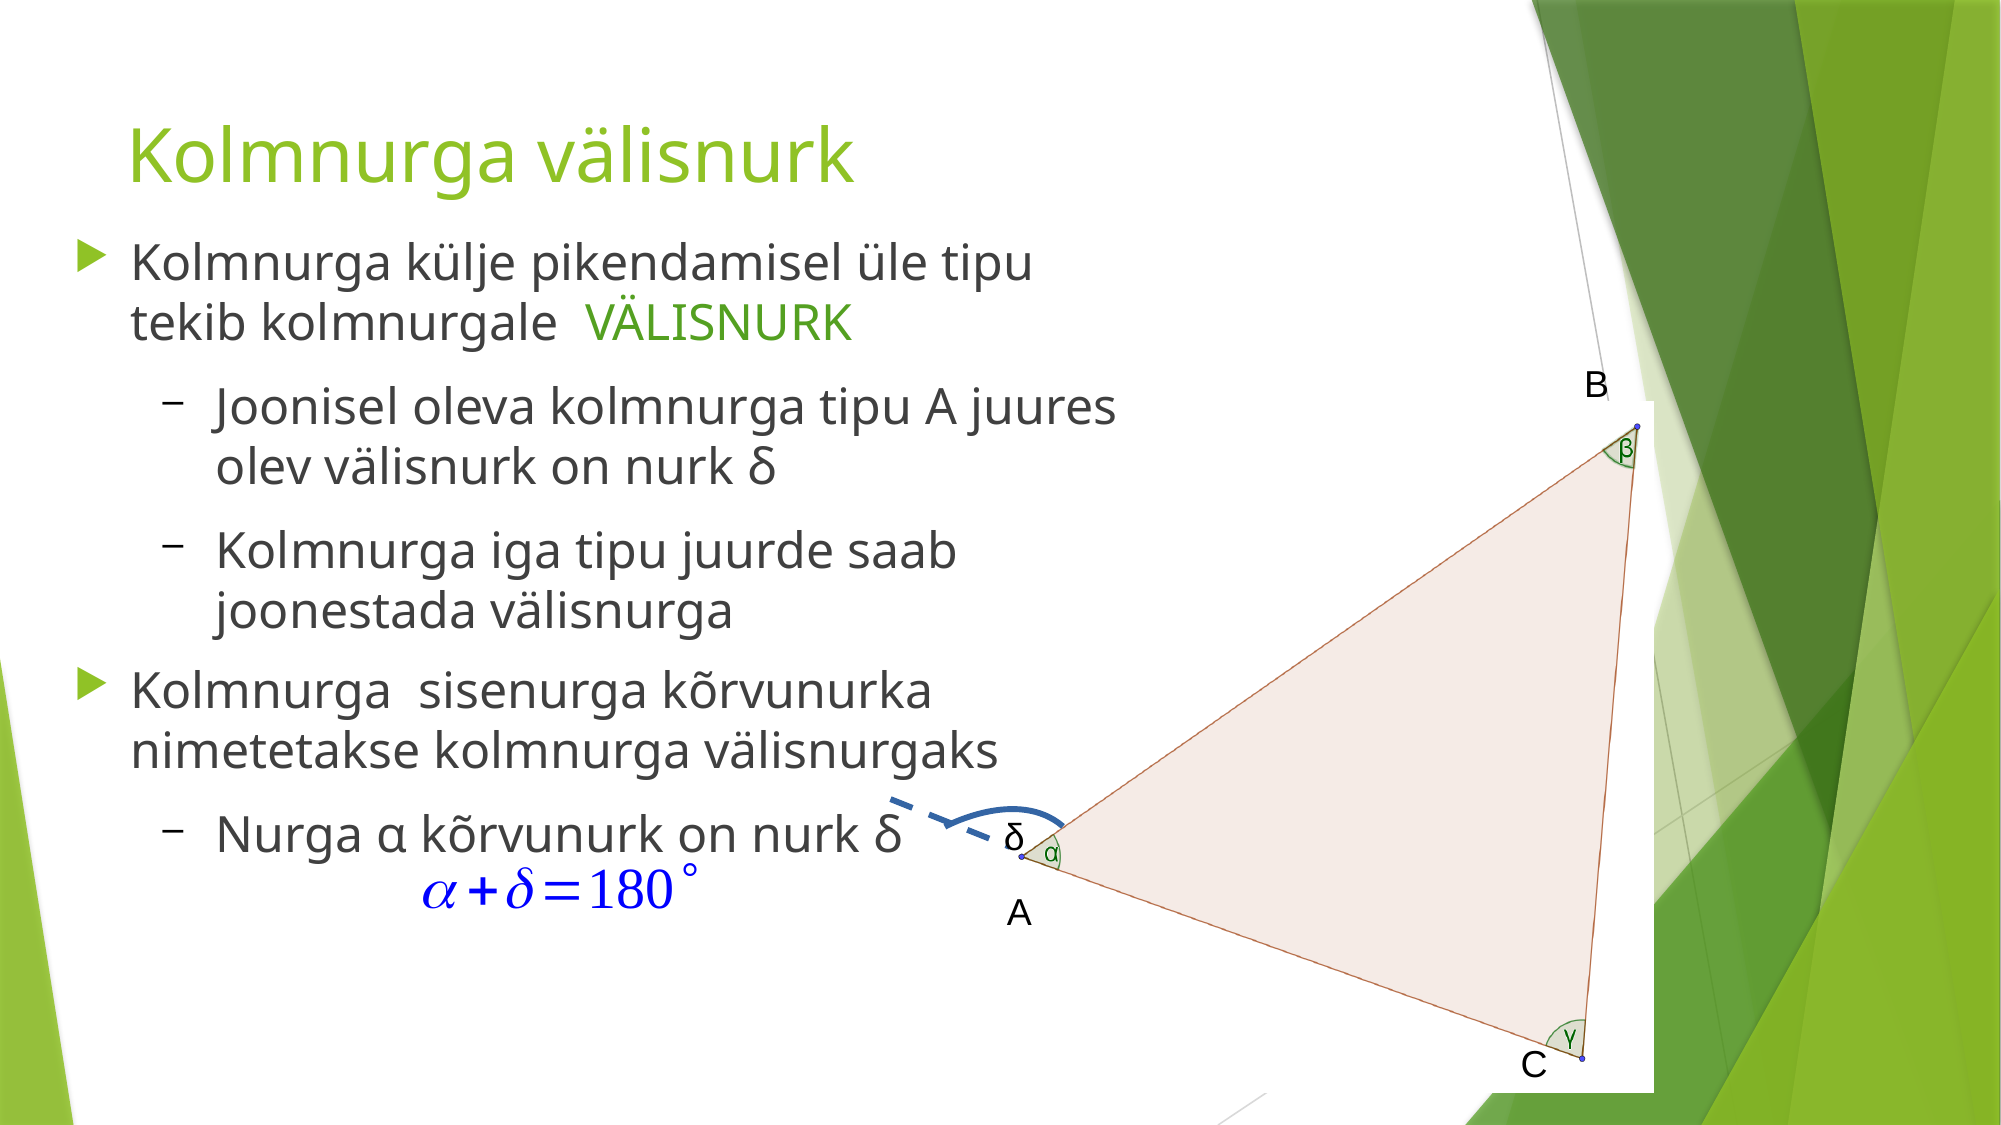

# Kolmnurga välisnurk
Kolmnurga külje pikendamisel üle tipu tekib kolmnurgale VÄLISNURK
Joonisel oleva kolmnurga tipu A juures olev välisnurk on nurk δ
Kolmnurga iga tipu juurde saab joonestada välisnurga
Kolmnurga sisenurga kõrvunurka nimetetakse kolmnurga välisnurgaks
Nurga α kõrvunurk on nurk δ
B
δ
A
C